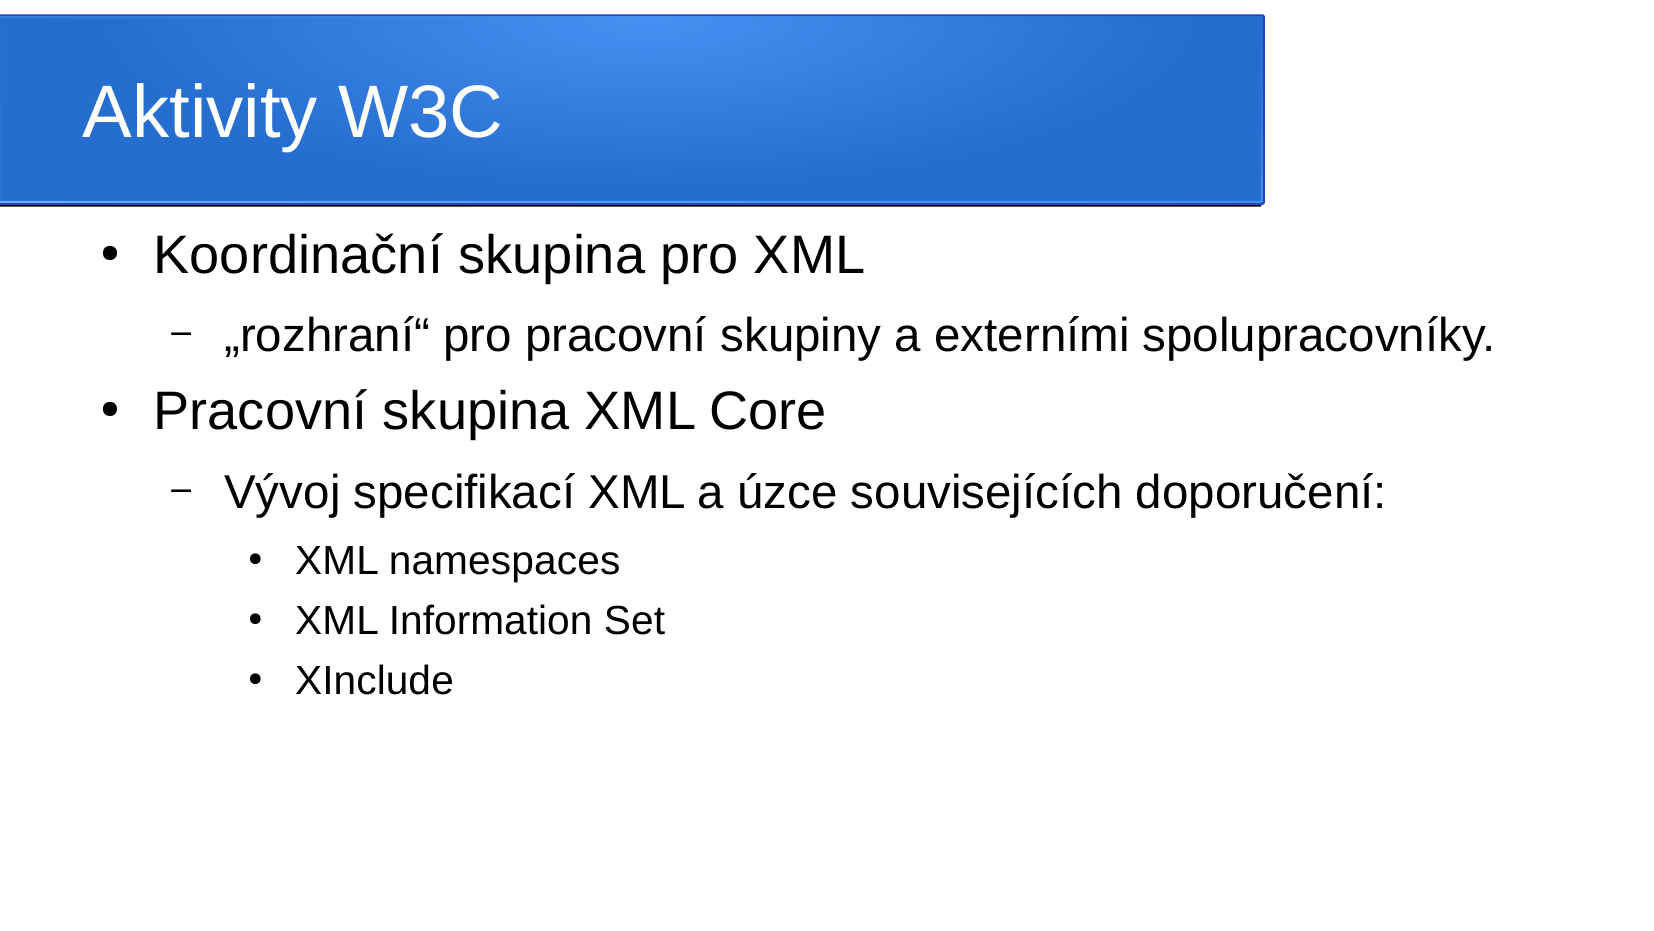

# Aktivity W3C
Koordinační skupina pro XML
„rozhraní“ pro pracovní skupiny a externími spolupracovníky.
Pracovní skupina XML Core
Vývoj specifikací XML a úzce souvisejících doporučení:
XML namespaces
XML Information Set
XInclude